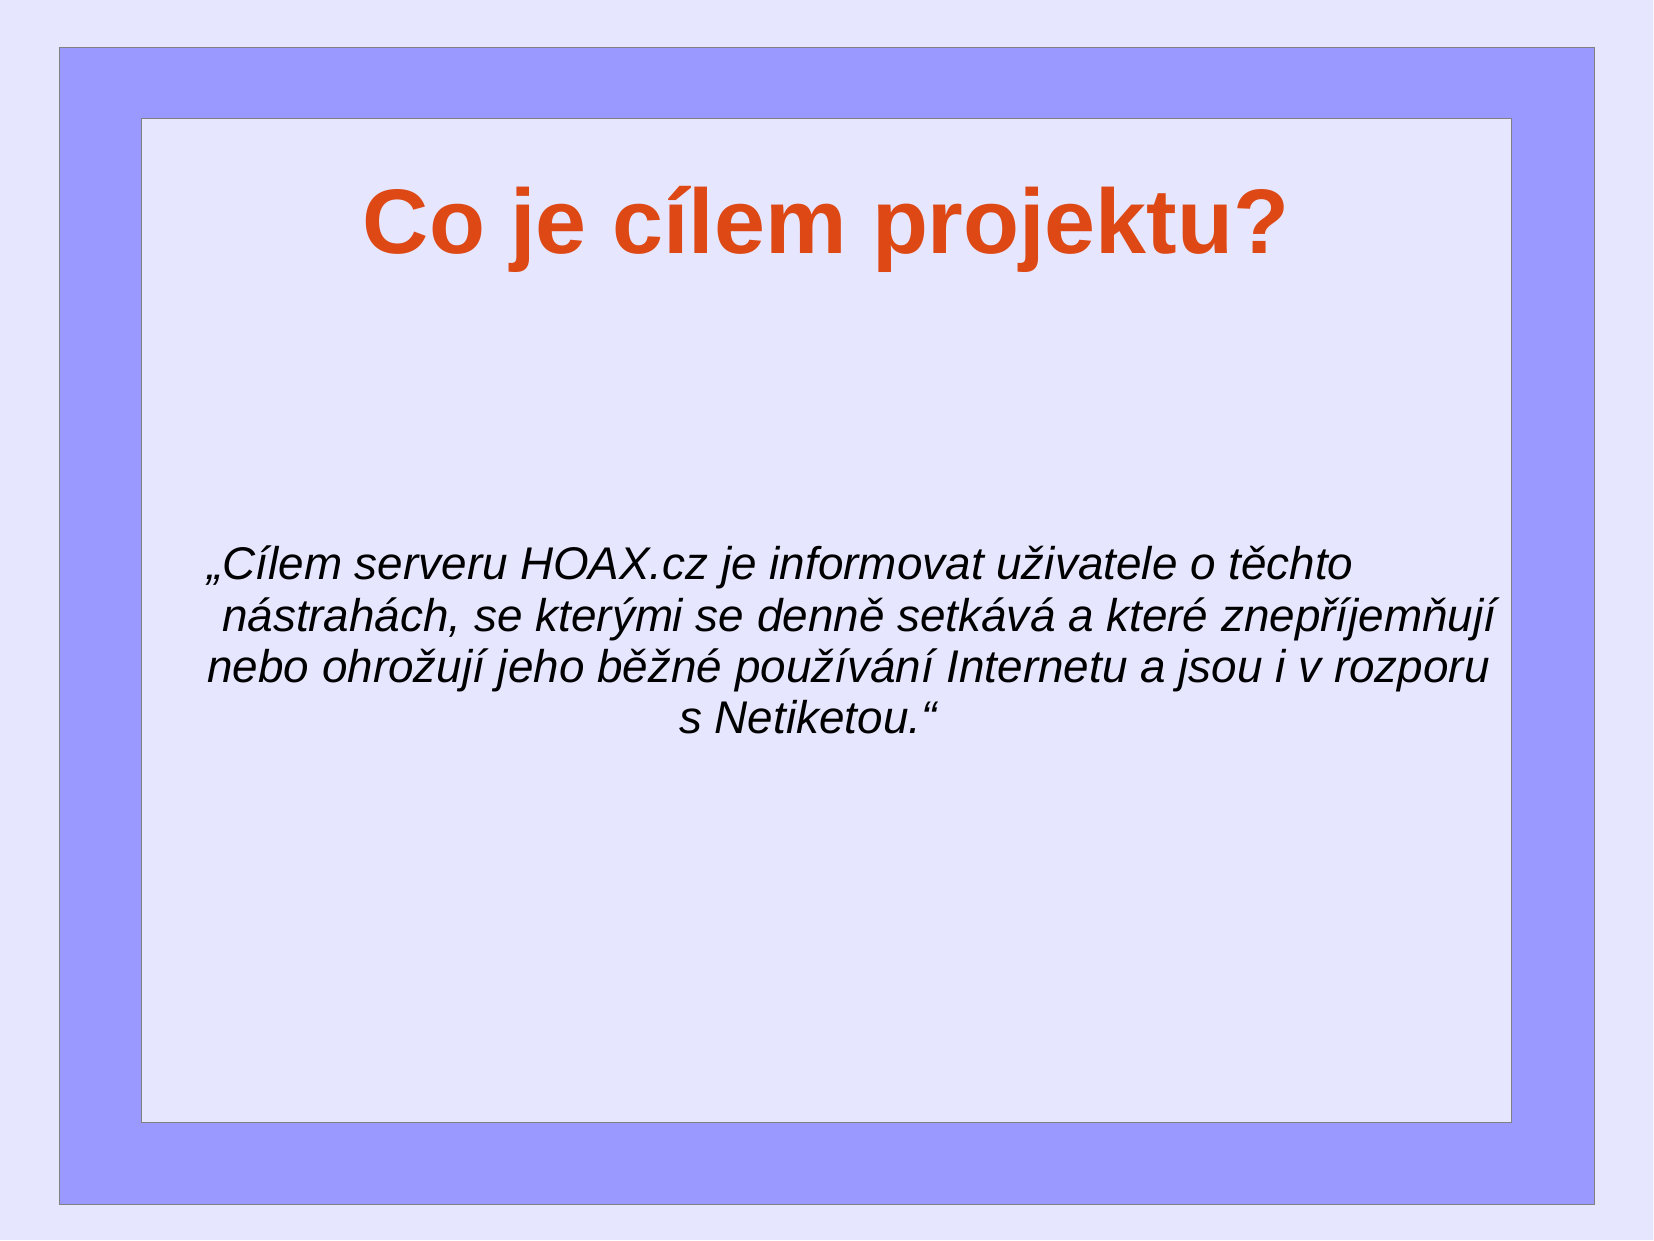

„Cílem serveru HOAX.cz je informovat uživatele o těchto
 nástrahách, se kterými se denně setkává a které znepříjemňují
 nebo ohrožují jeho běžné používání Internetu a jsou i v rozporu
 s Netiketou.“
# Co je cílem projektu?